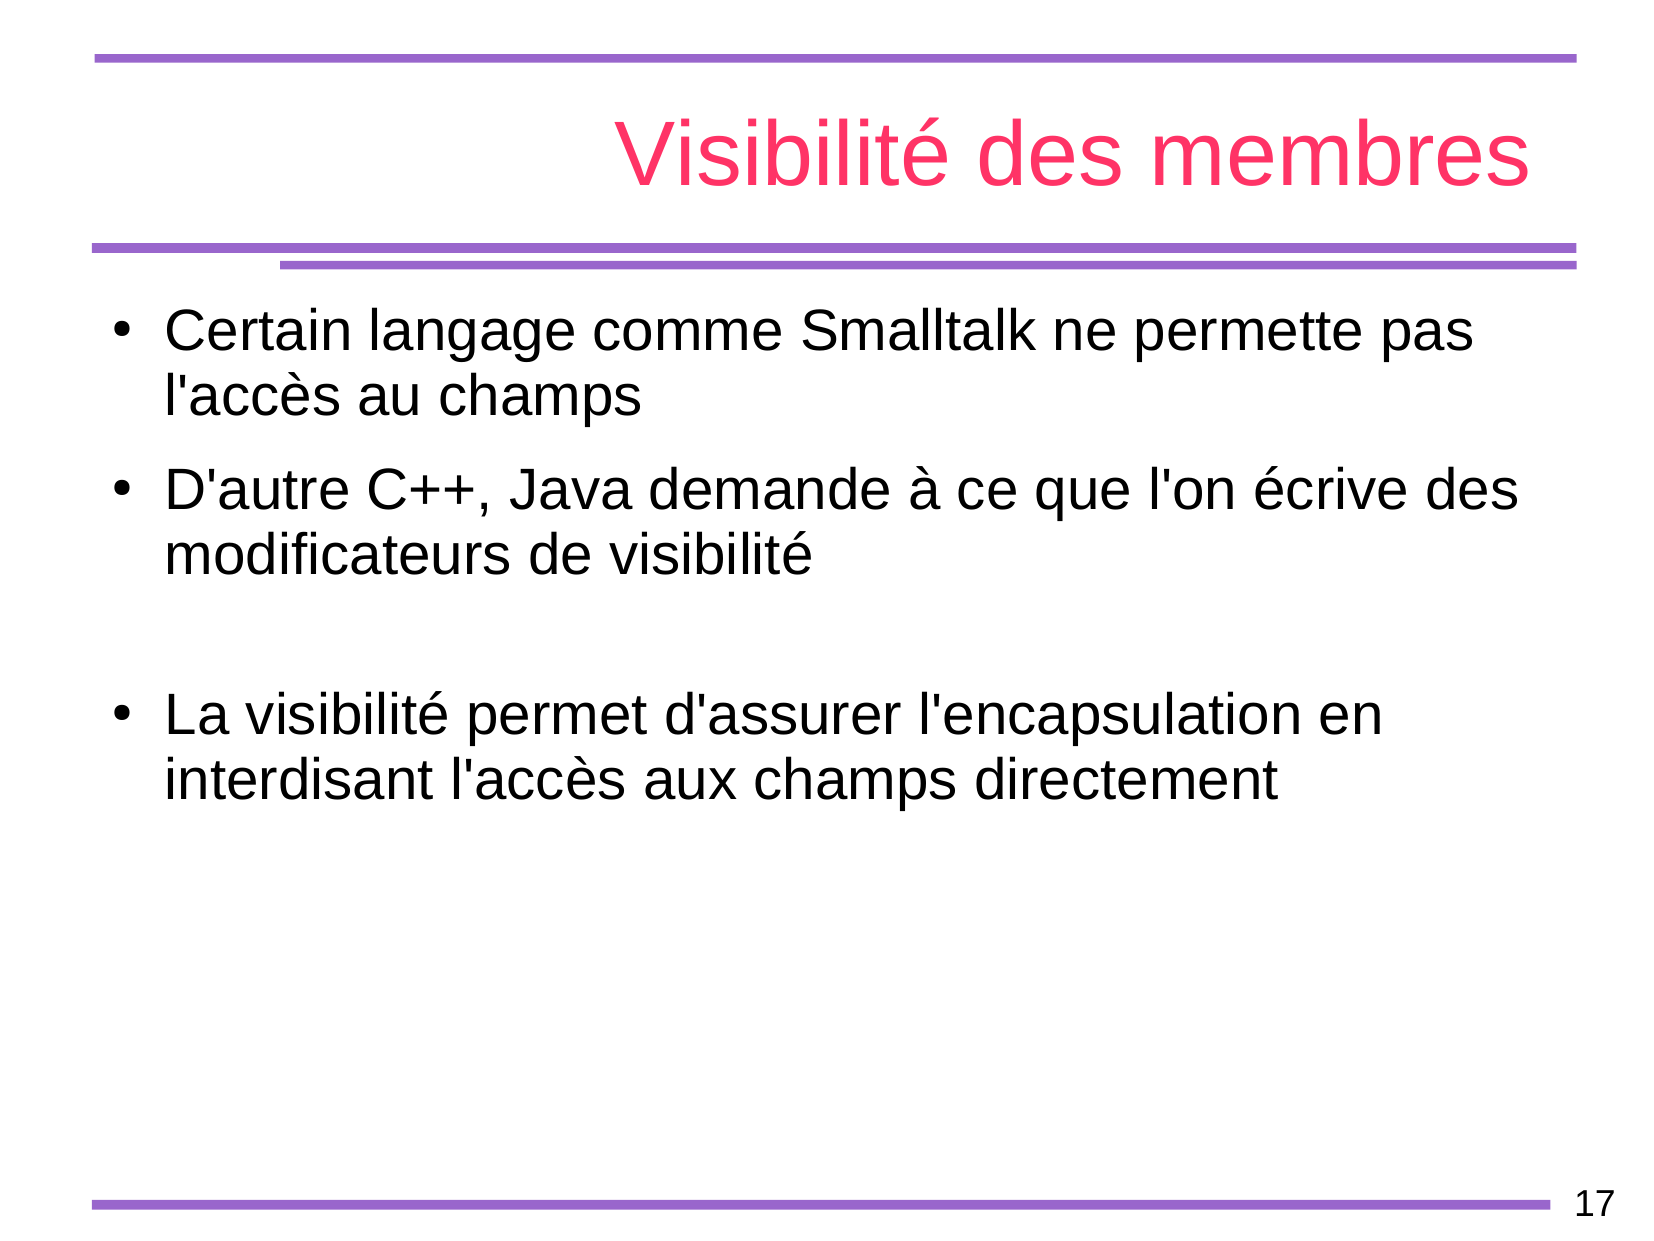

# Visibilité des membres
Certain langage comme Smalltalk ne permette pas l'accès au champs
D'autre C++, Java demande à ce que l'on écrive des modificateurs de visibilité
La visibilité permet d'assurer l'encapsulation en interdisant l'accès aux champs directement